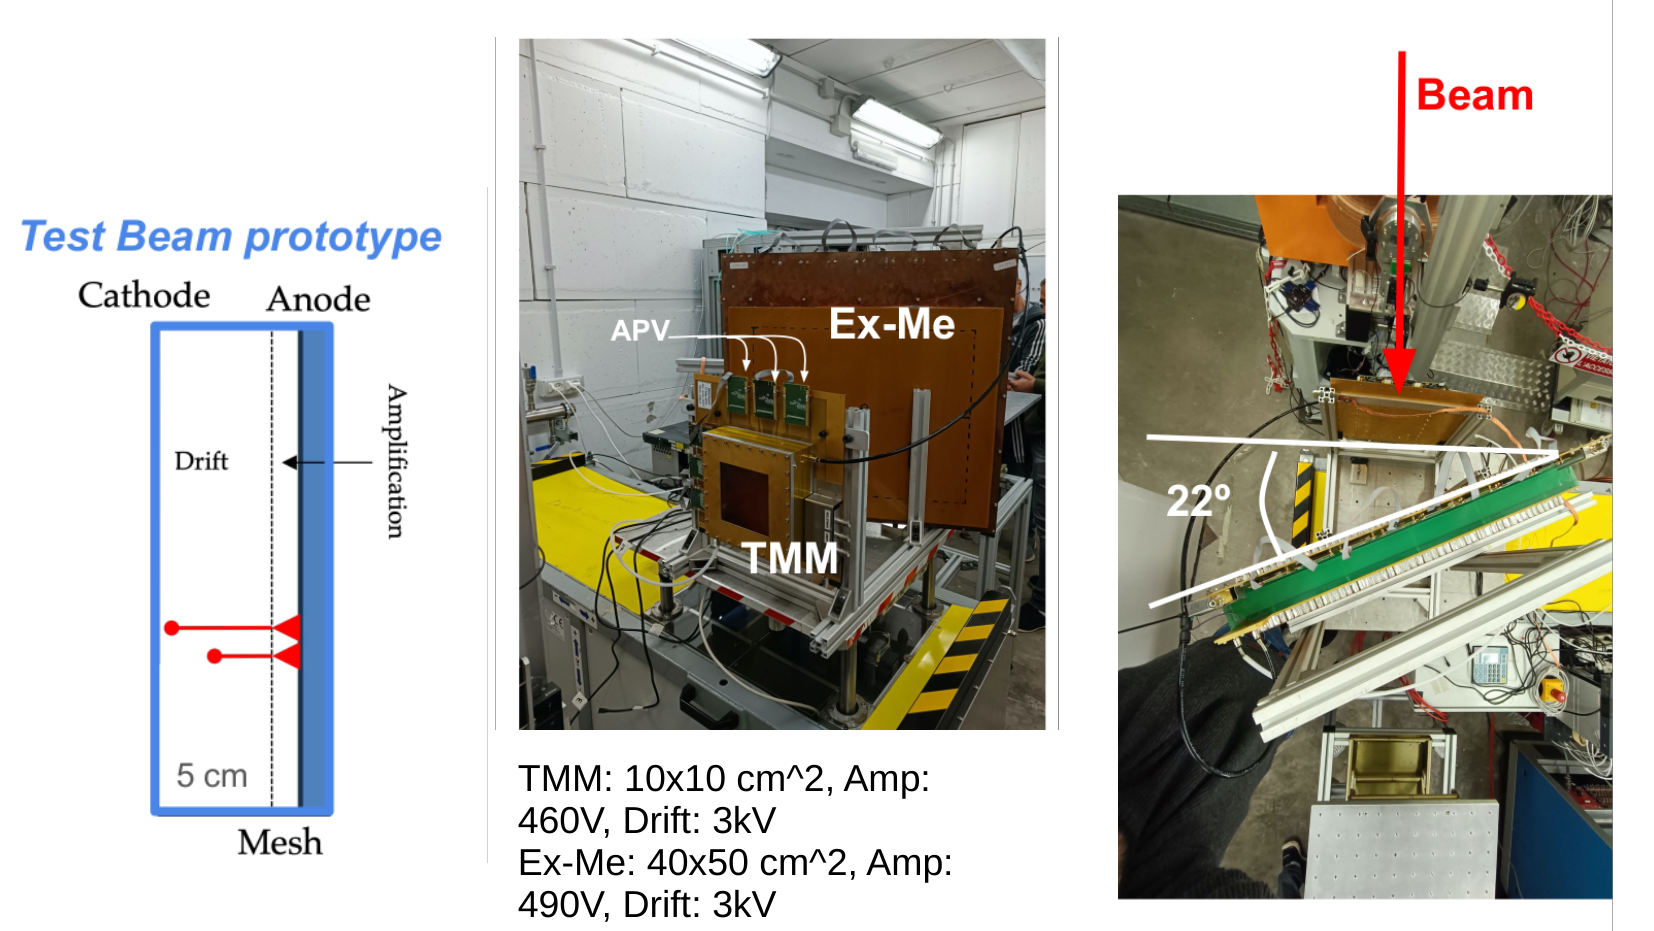

TMM: 10x10 cm^2, Amp: 460V, Drift: 3kV
Ex-Me: 40x50 cm^2, Amp: 490V, Drift: 3kV